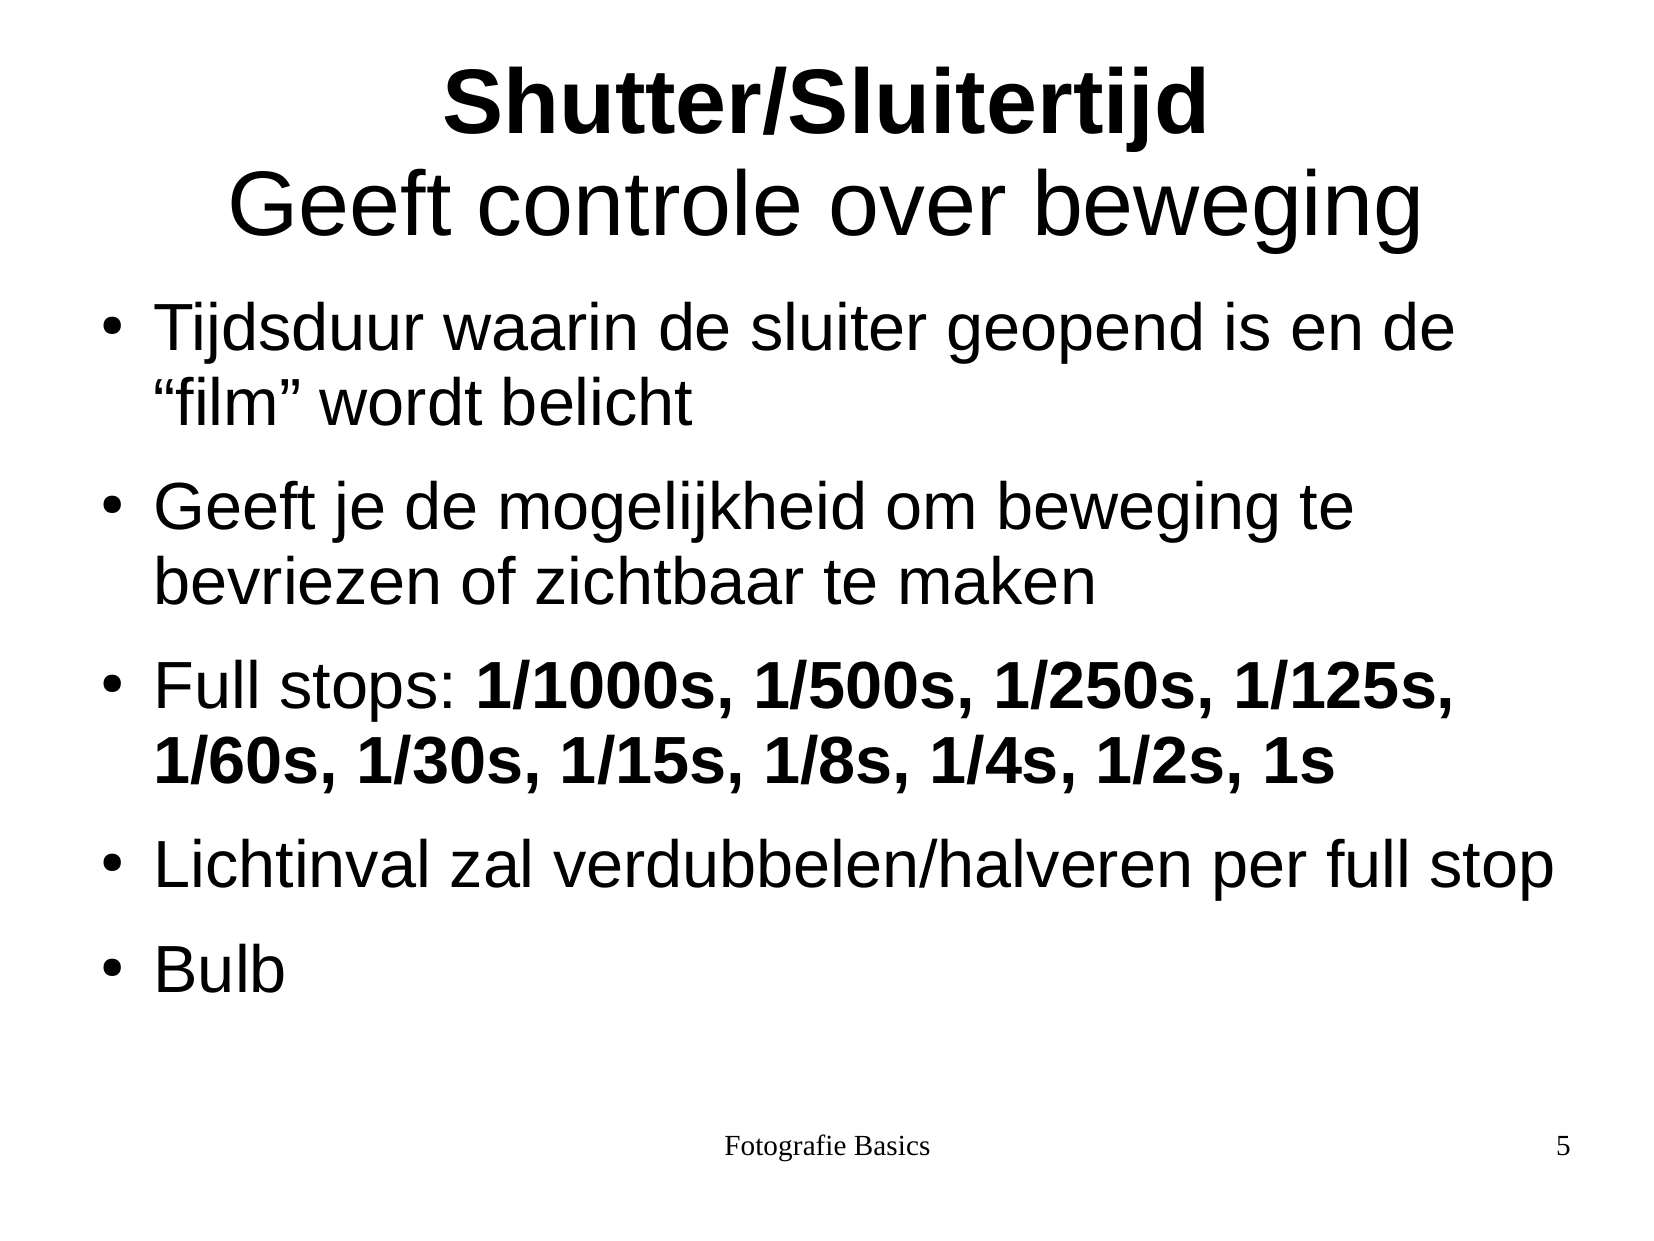

# Shutter/Sluitertijd Geeft controle over beweging
Tijdsduur waarin de sluiter geopend is en de “film” wordt belicht
Geeft je de mogelijkheid om beweging te bevriezen of zichtbaar te maken
Full stops: 1/1000s, 1/500s, 1/250s, 1/125s, 1/60s, 1/30s, 1/15s, 1/8s, 1/4s, 1/2s, 1s
Lichtinval zal verdubbelen/halveren per full stop
Bulb
Fotografie Basics
5